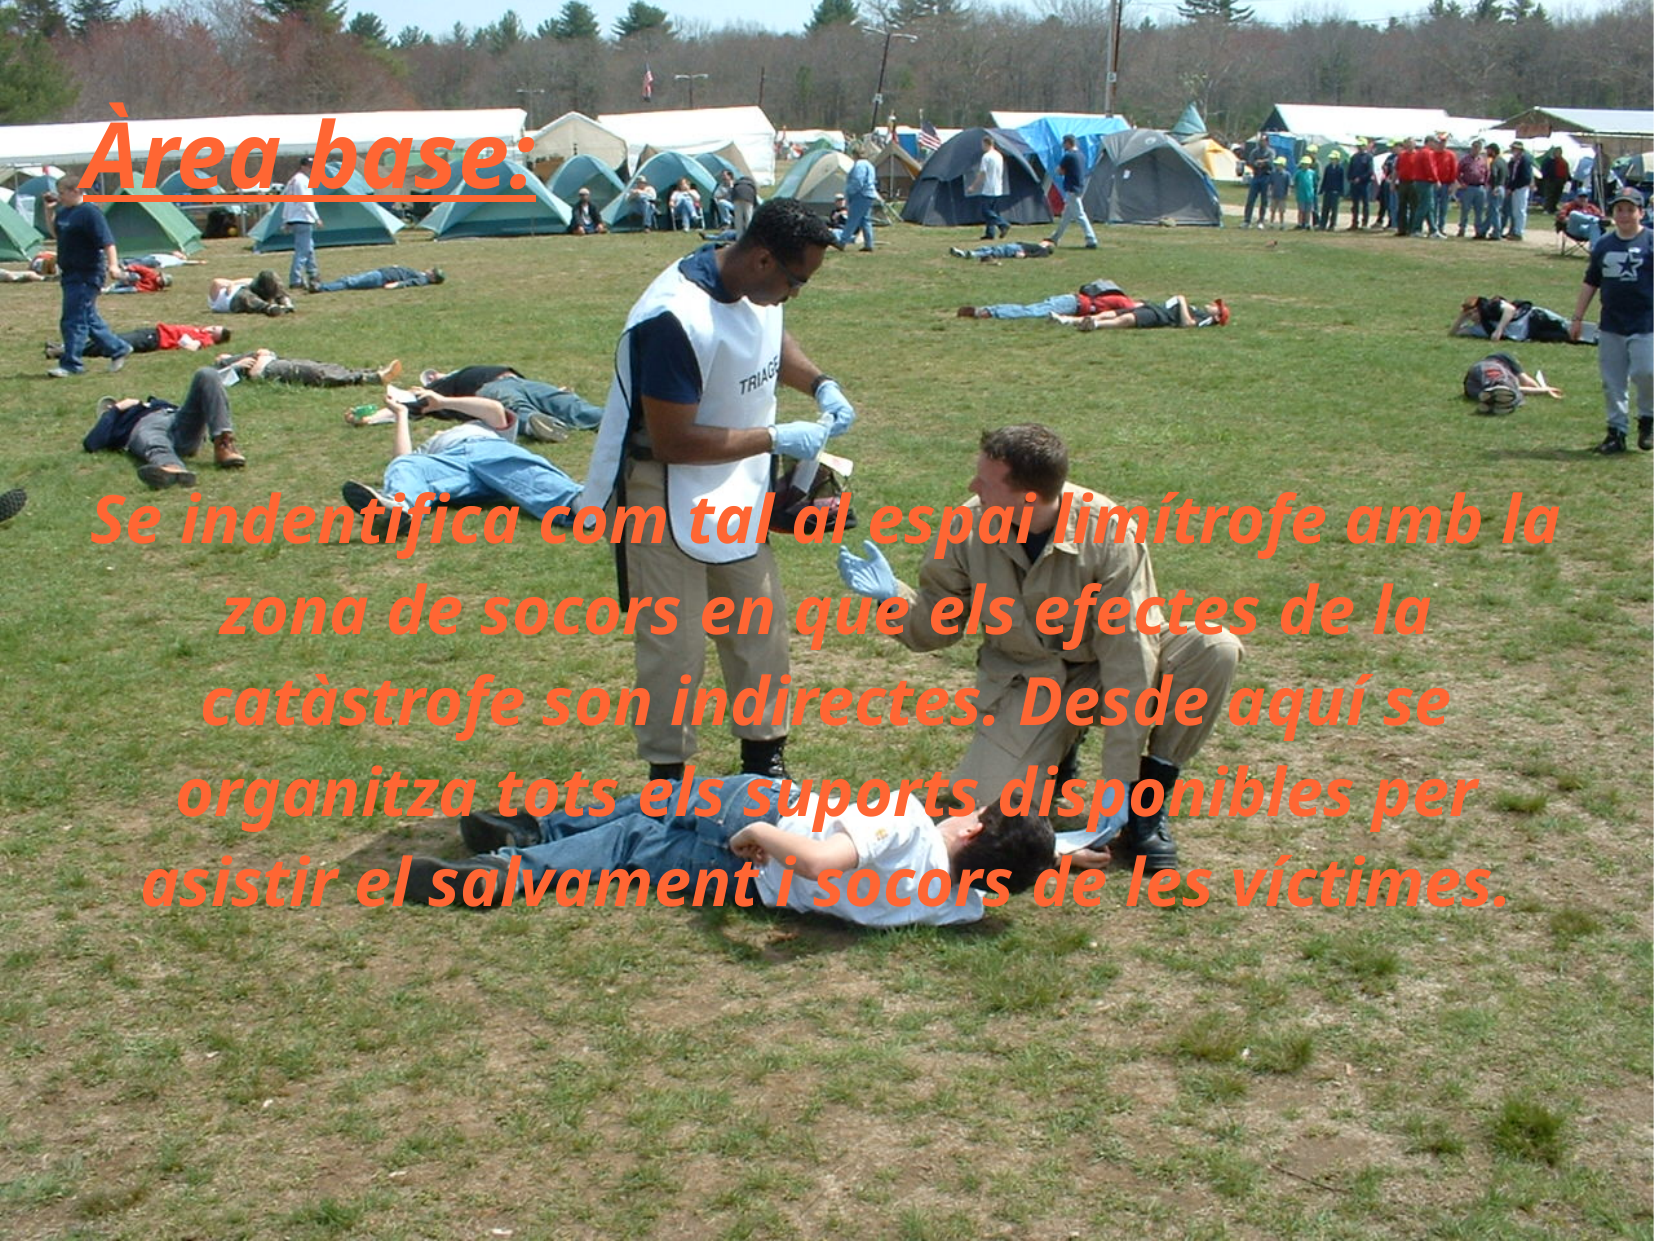

# Àrea base:
Se indentifica com tal al espai limítrofe amb la zona de socors en que els efectes de la catàstrofe son indirectes. Desde aquí se organitza tots els suports disponibles per asistir el salvament i socors de les víctimes.